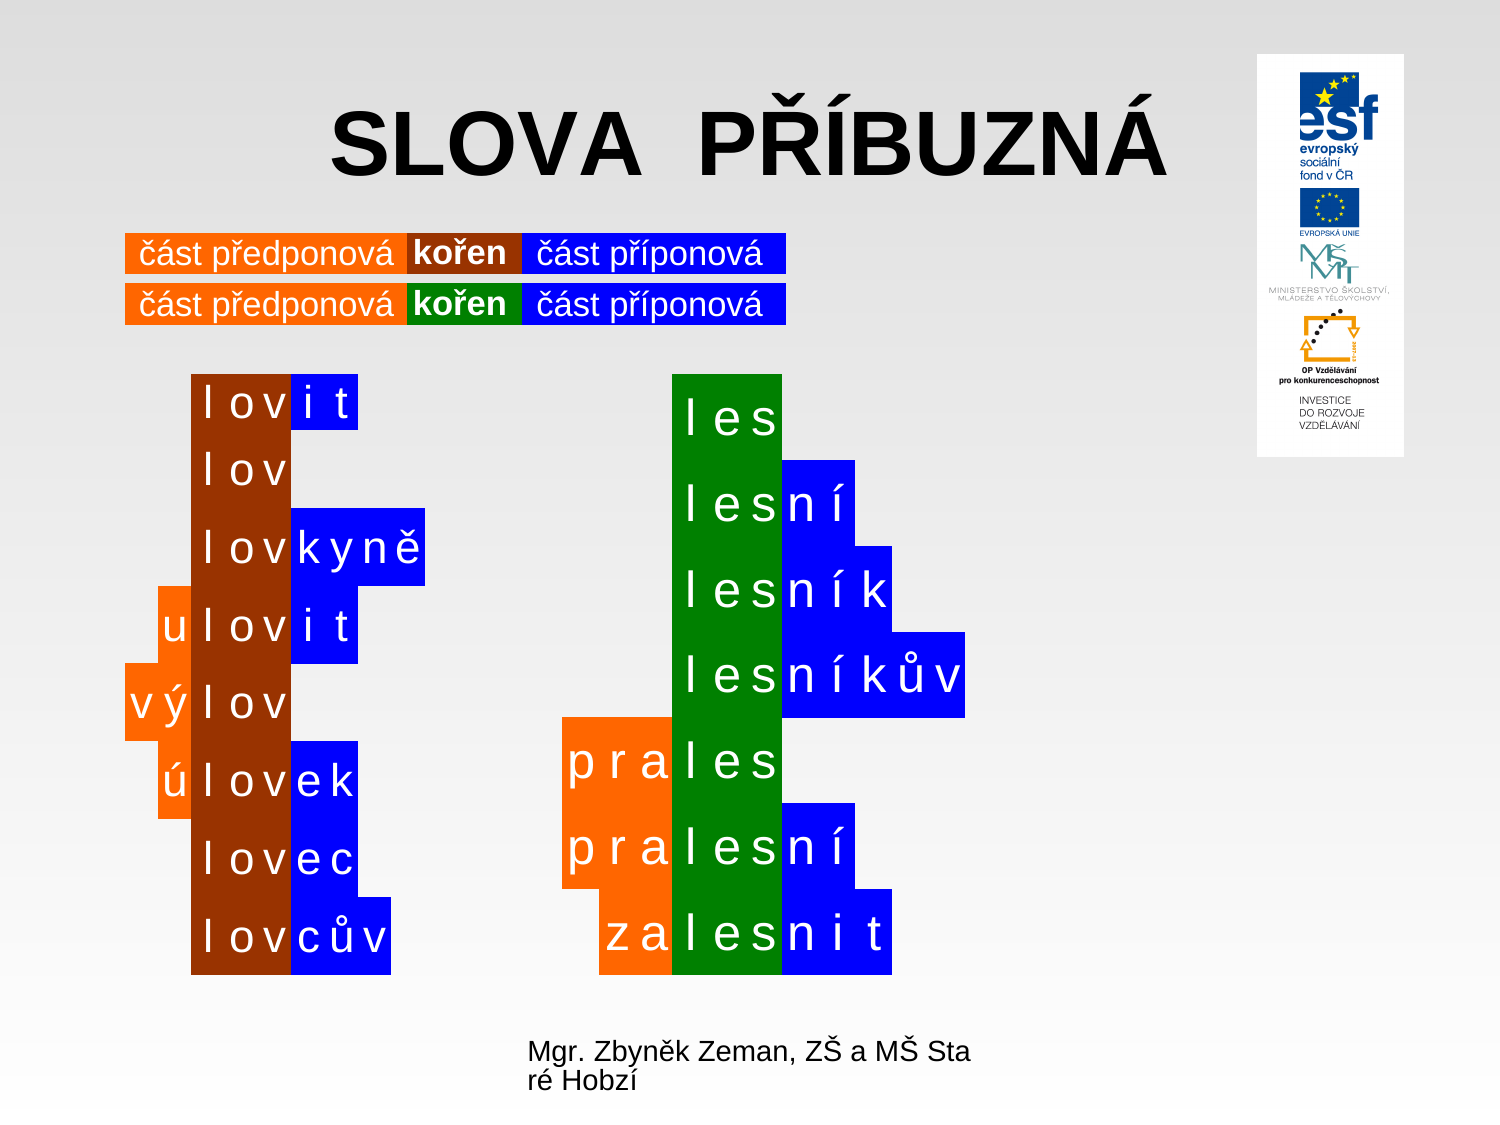

# SLOVA PŘÍBUZNÁ
Mgr. Zbyněk Zeman, ZŠ a MŠ Staré Hobzí